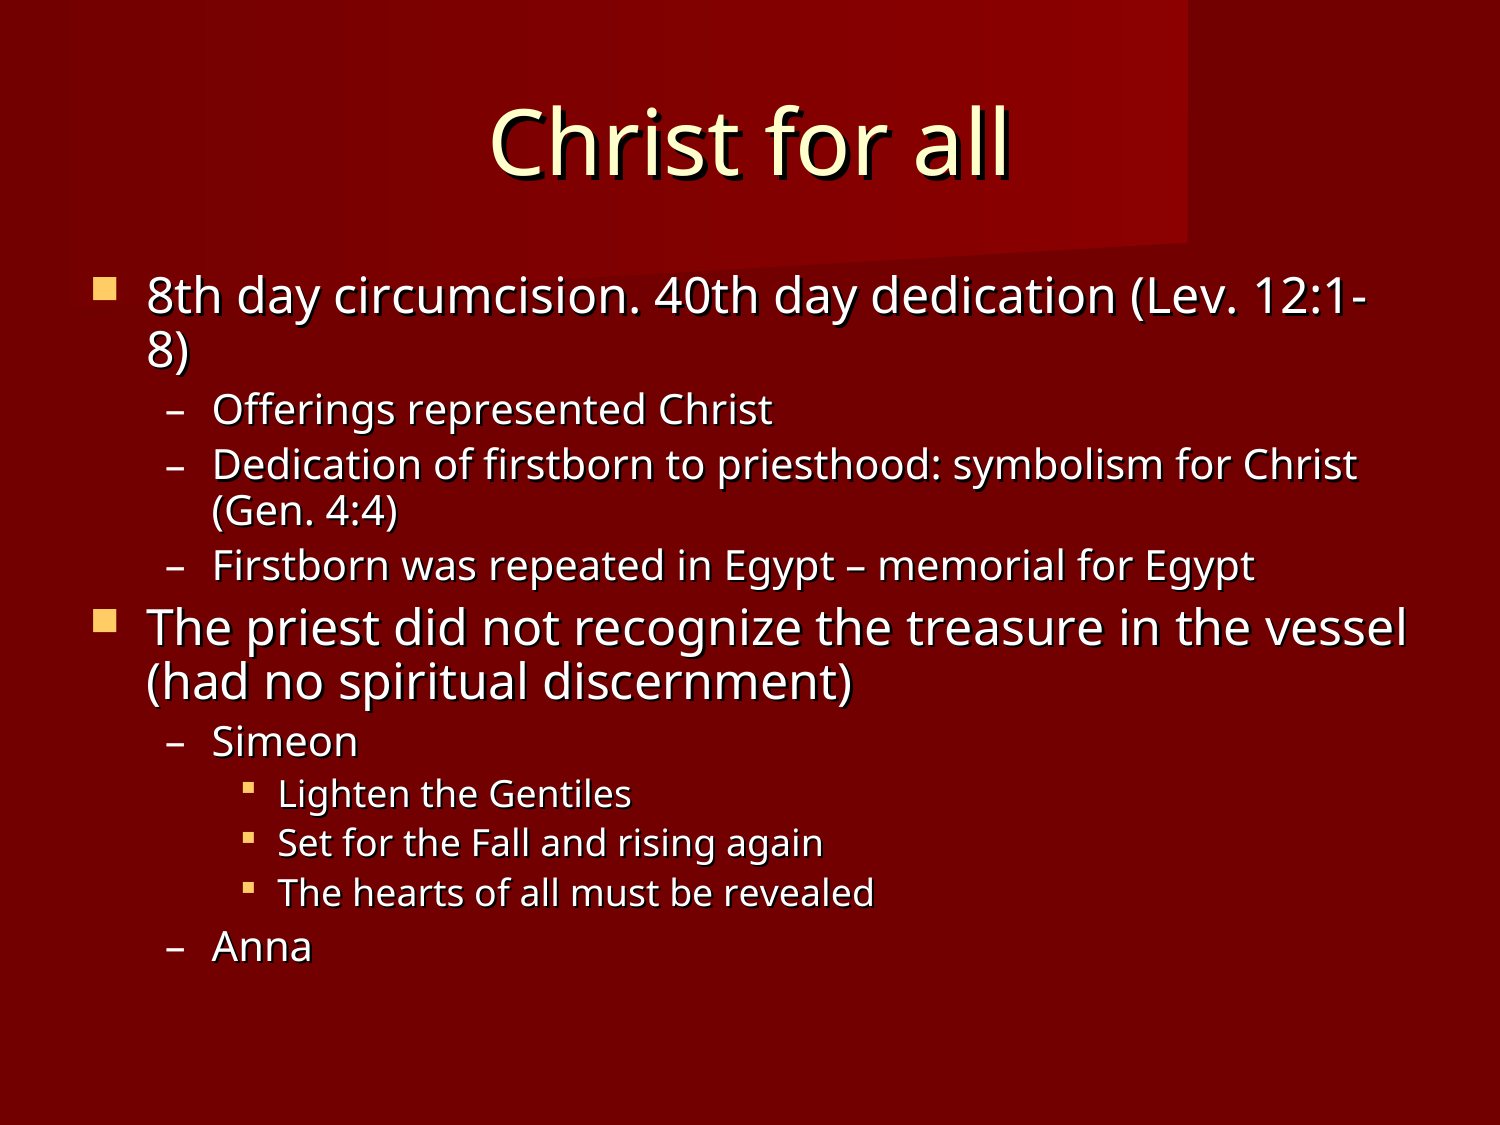

# Christ for all
8th day circumcision. 40th day dedication (Lev. 12:1-8)
Offerings represented Christ
Dedication of firstborn to priesthood: symbolism for Christ (Gen. 4:4)
Firstborn was repeated in Egypt – memorial for Egypt
The priest did not recognize the treasure in the vessel (had no spiritual discernment)
Simeon
Lighten the Gentiles
Set for the Fall and rising again
The hearts of all must be revealed
Anna